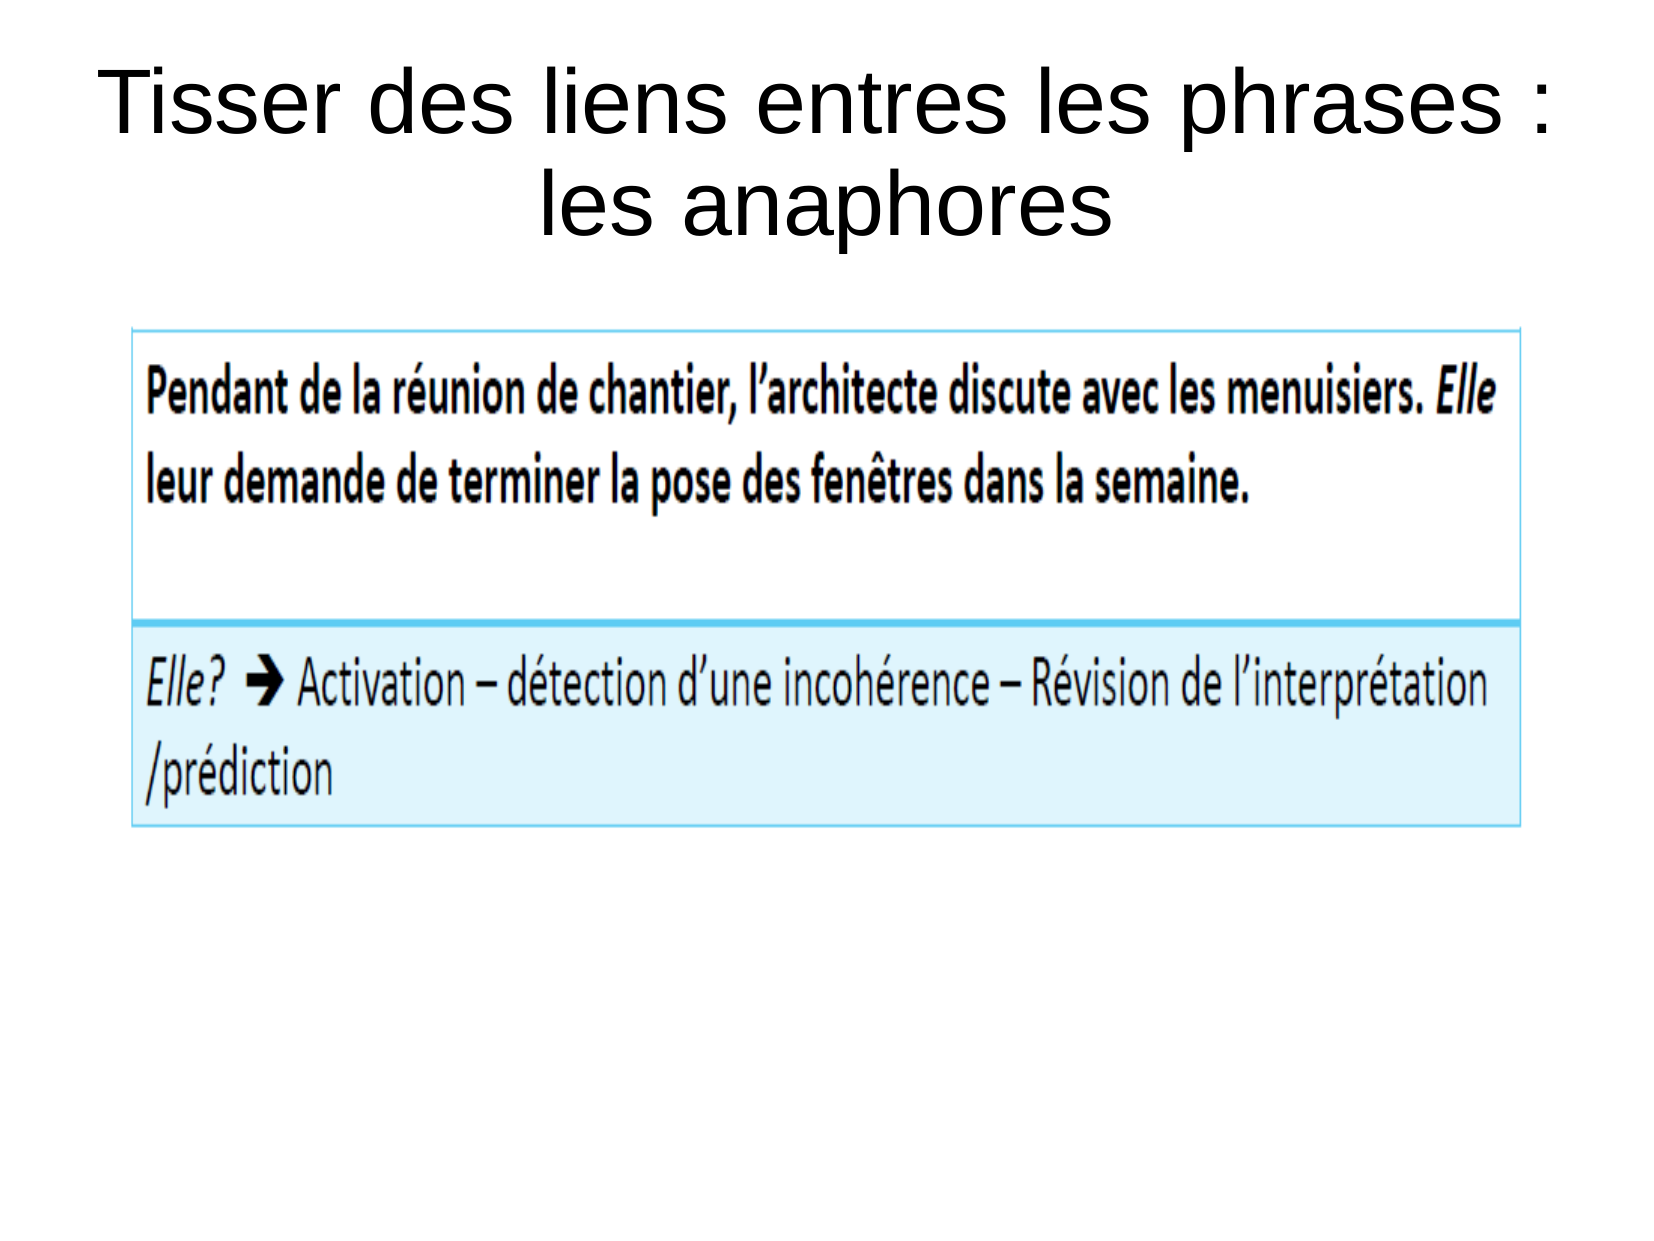

# Tisser des liens entres les phrases : les anaphores